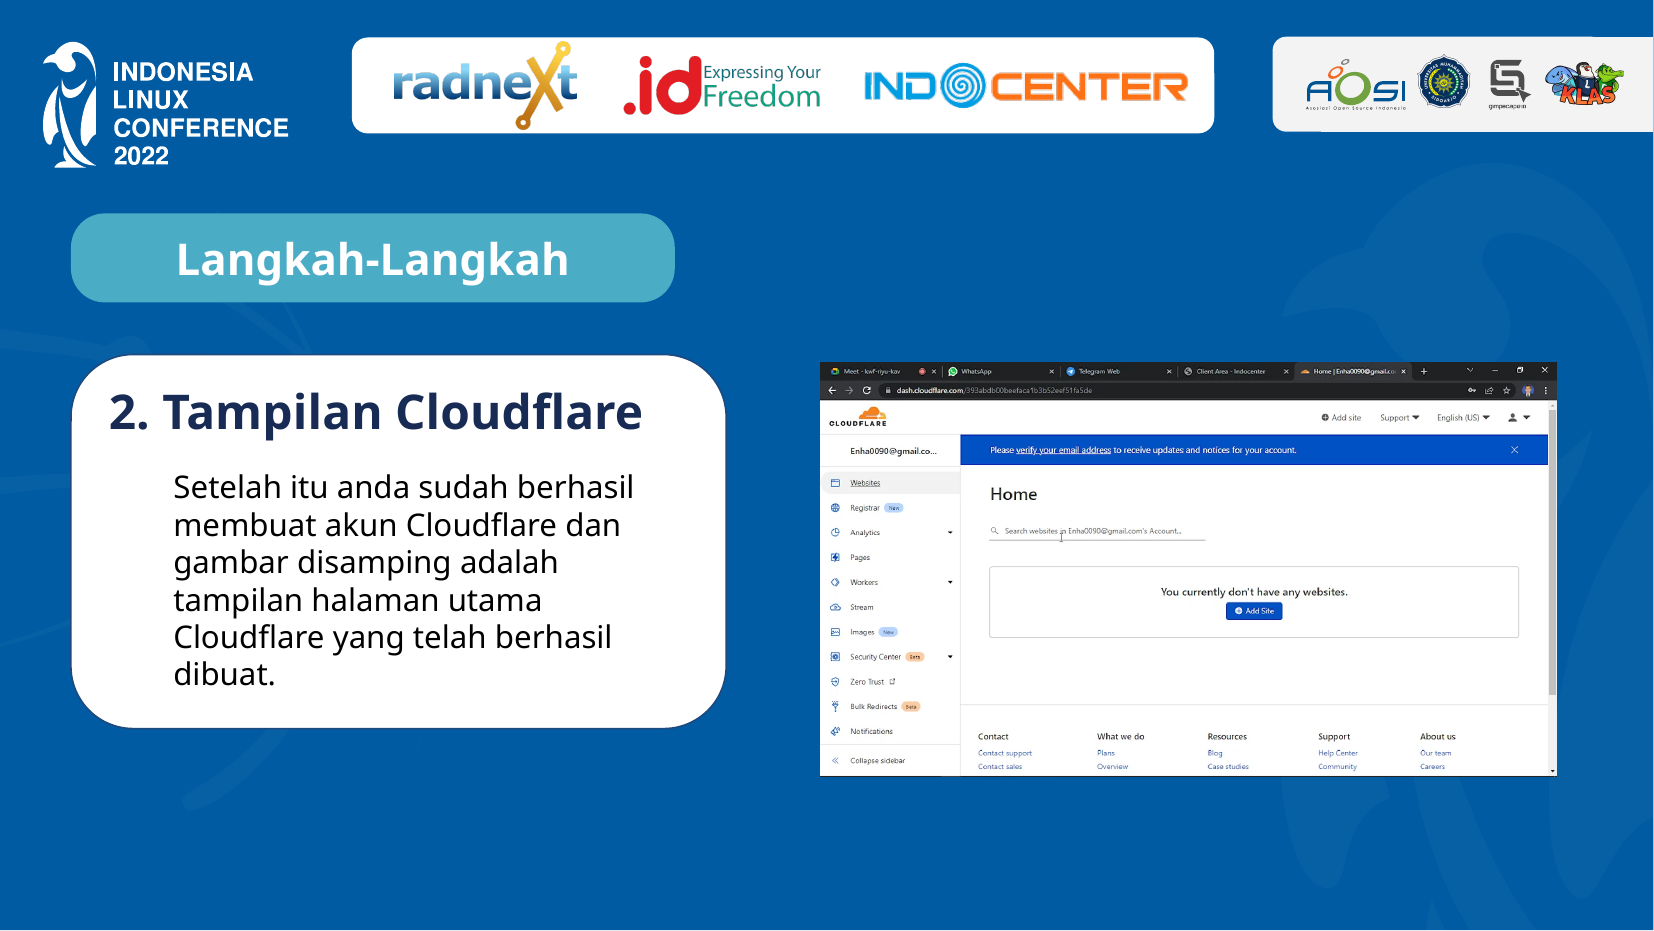

Langkah-Langkah
2. Tampilan Cloudflare
Setelah itu anda sudah berhasil membuat akun Cloudflare dan gambar disamping adalah tampilan halaman utama Cloudflare yang telah berhasil dibuat.